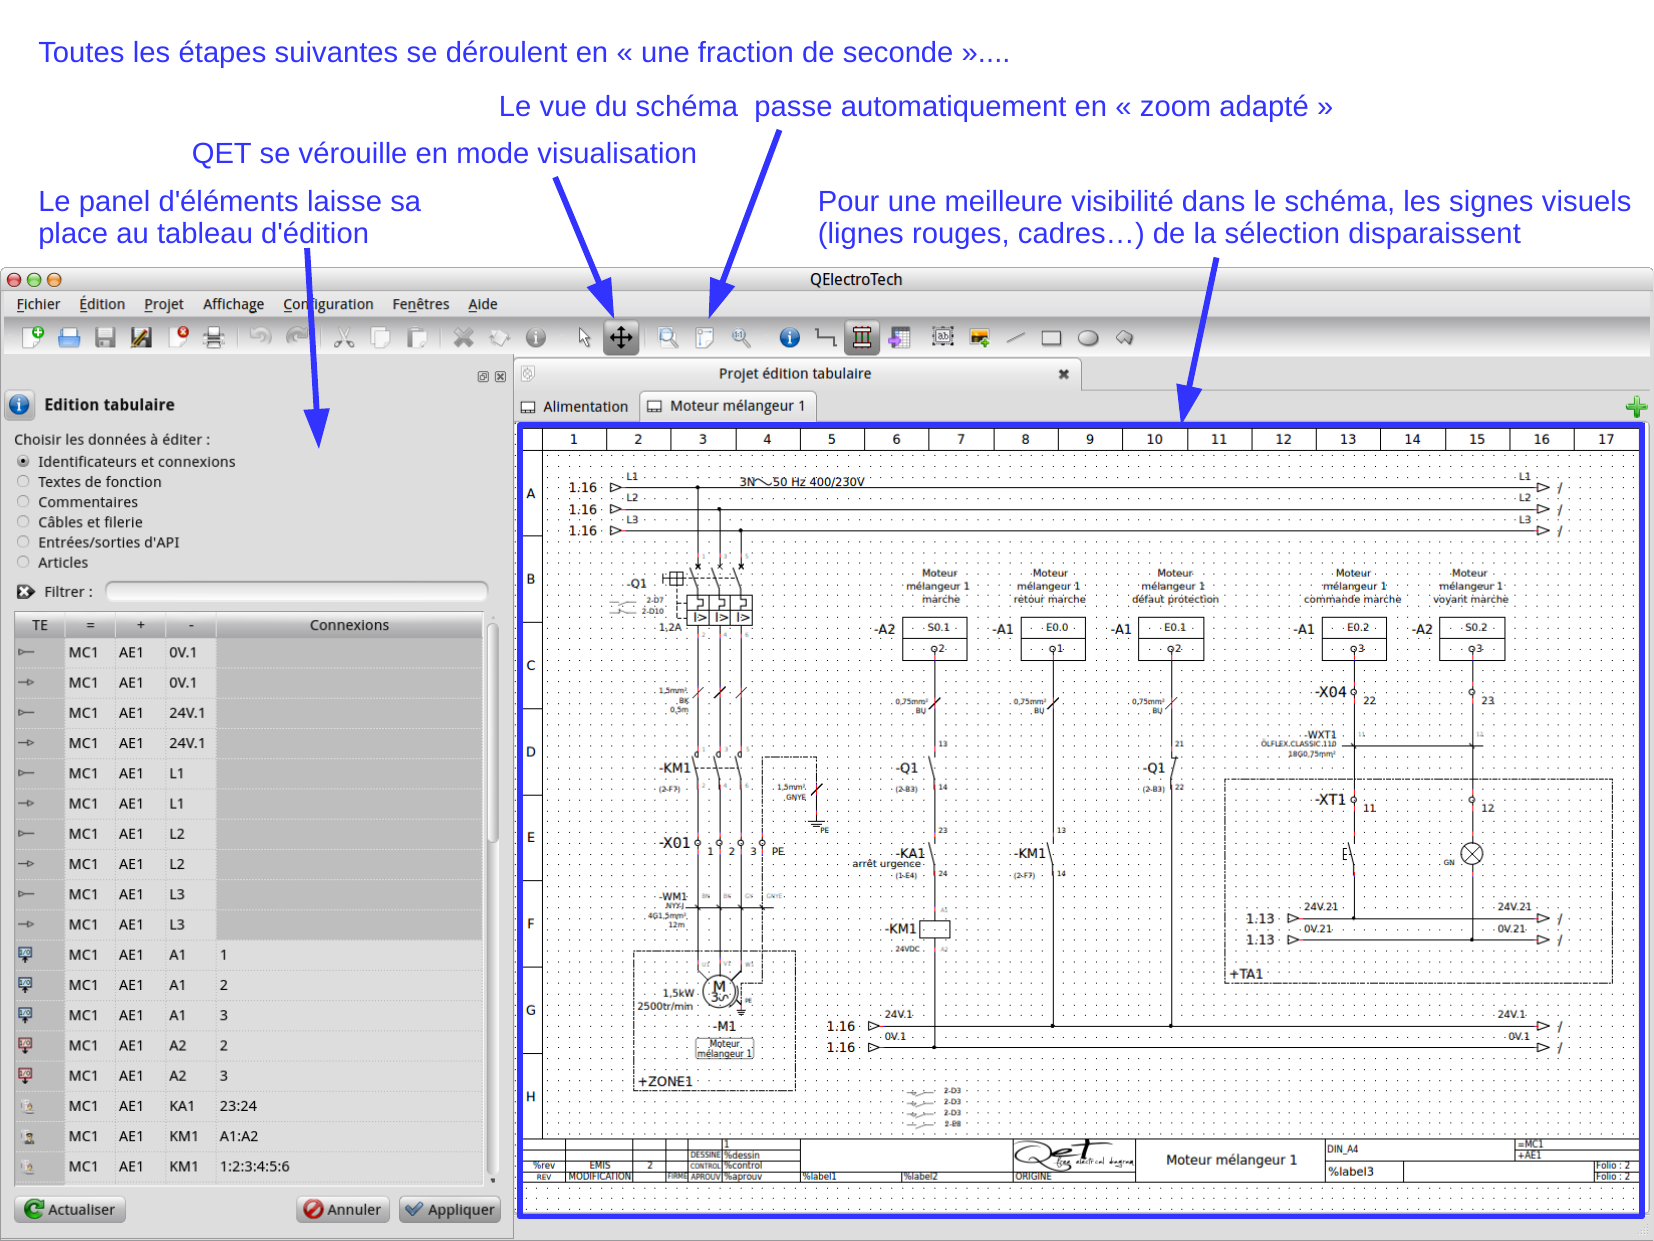

Toutes les étapes suivantes se déroulent en « une fraction de seconde »....
Le vue du schéma passe automatiquement en « zoom adapté »
QET se vérouille en mode visualisation
Le panel d'éléments laisse sa place au tableau d'édition
Pour une meilleure visibilité dans le schéma, les signes visuels (lignes rouges, cadres…) de la sélection disparaissent